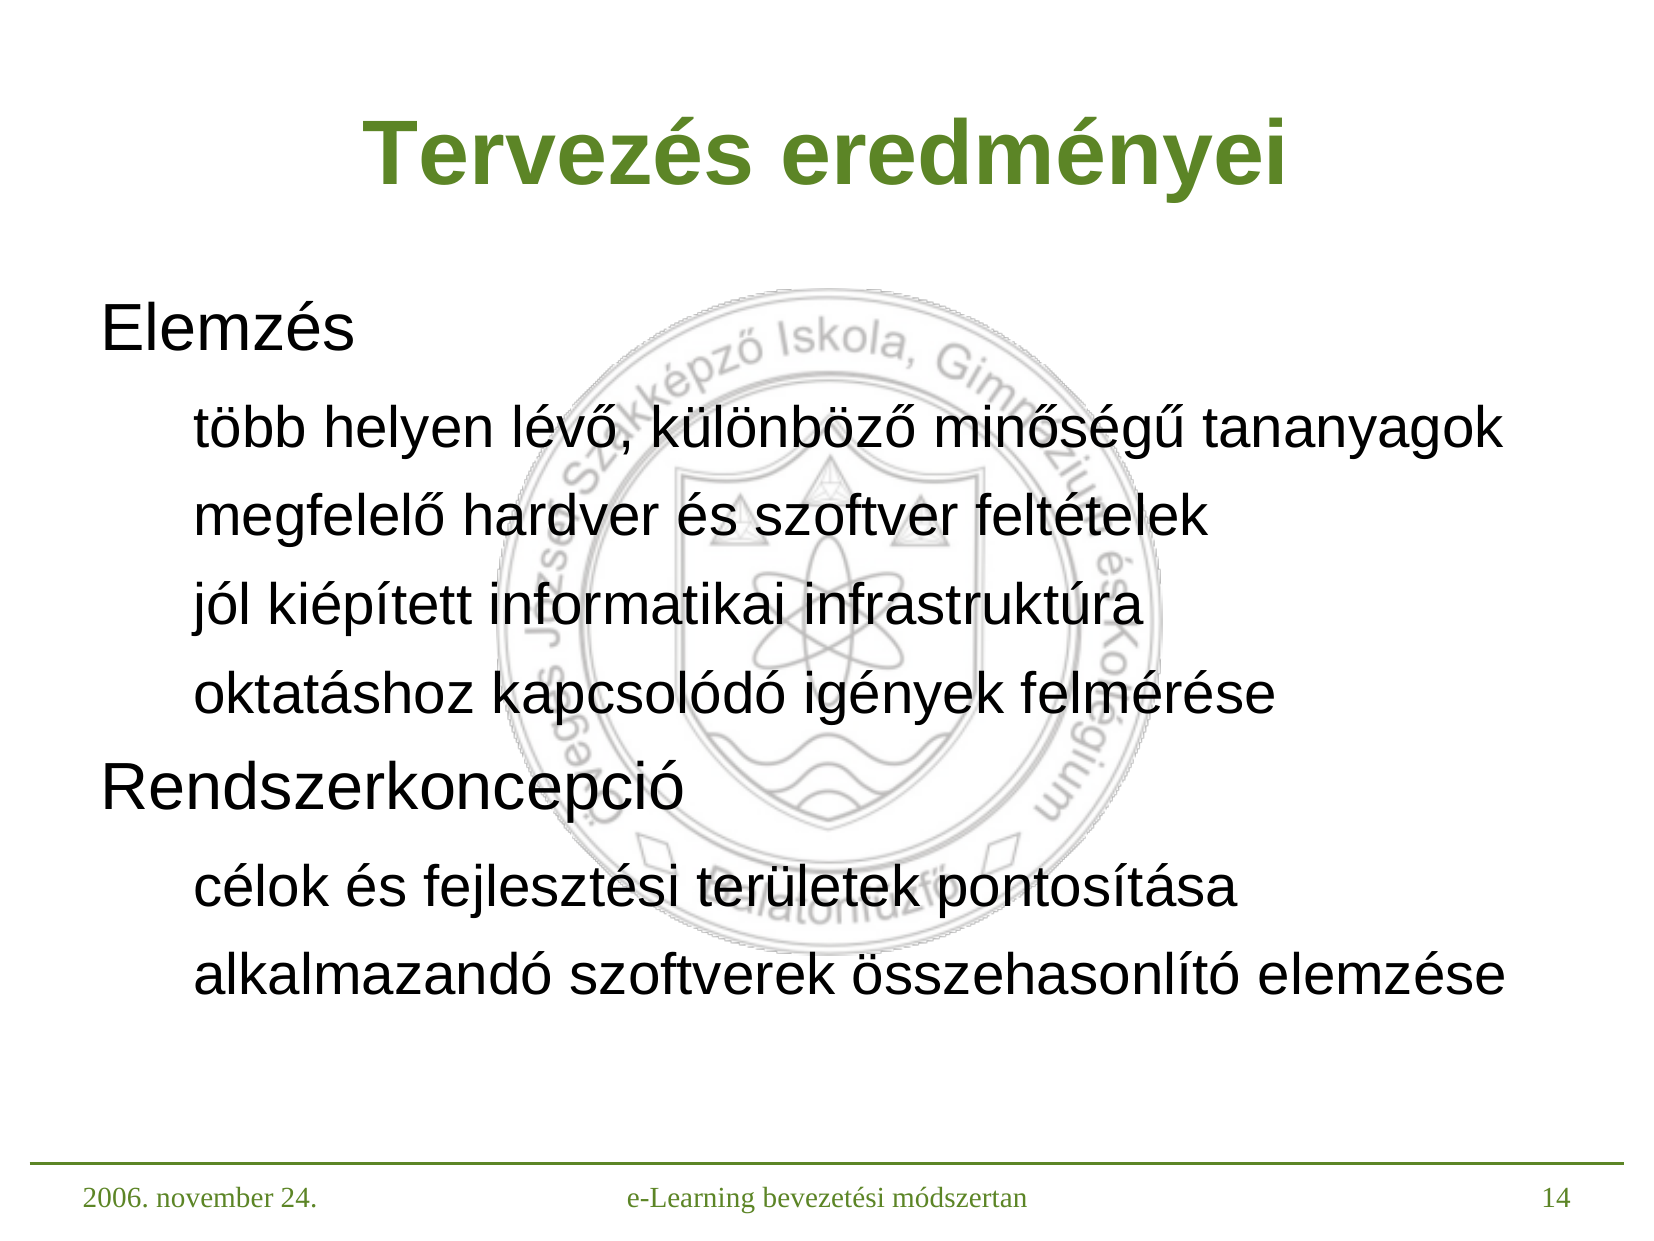

# Tervezés eredményei
Elemzés
 több helyen lévő, különböző minőségű tananyagok
 megfelelő hardver és szoftver feltételek
 jól kiépített informatikai infrastruktúra
 oktatáshoz kapcsolódó igények felmérése
Rendszerkoncepció
 célok és fejlesztési területek pontosítása
 alkalmazandó szoftverek összehasonlító elemzése
2006. november 24.
e-Learning bevezetési módszertan
14